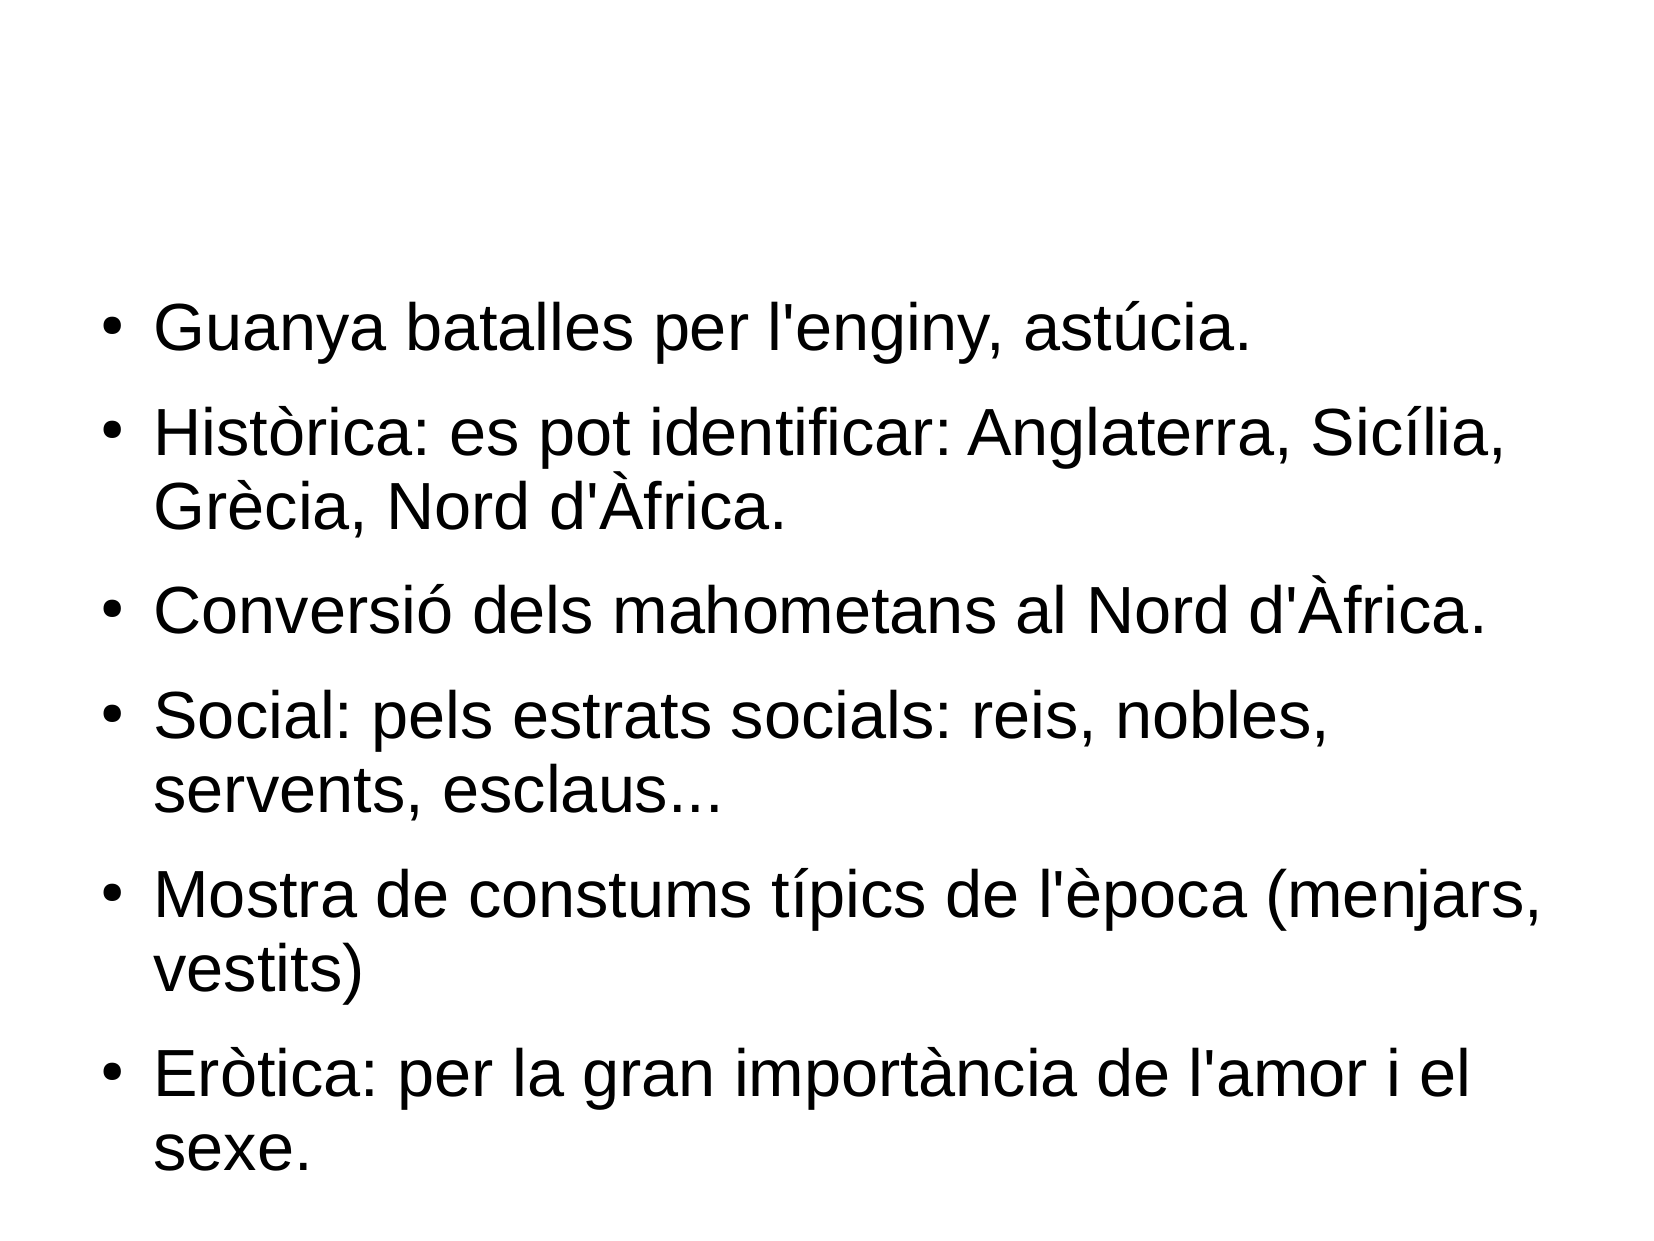

#
Guanya batalles per l'enginy, astúcia.
Històrica: es pot identificar: Anglaterra, Sicília, Grècia, Nord d'Àfrica.
Conversió dels mahometans al Nord d'Àfrica.
Social: pels estrats socials: reis, nobles, servents, esclaus...
Mostra de constums típics de l'època (menjars, vestits)
Eròtica: per la gran importància de l'amor i el sexe.